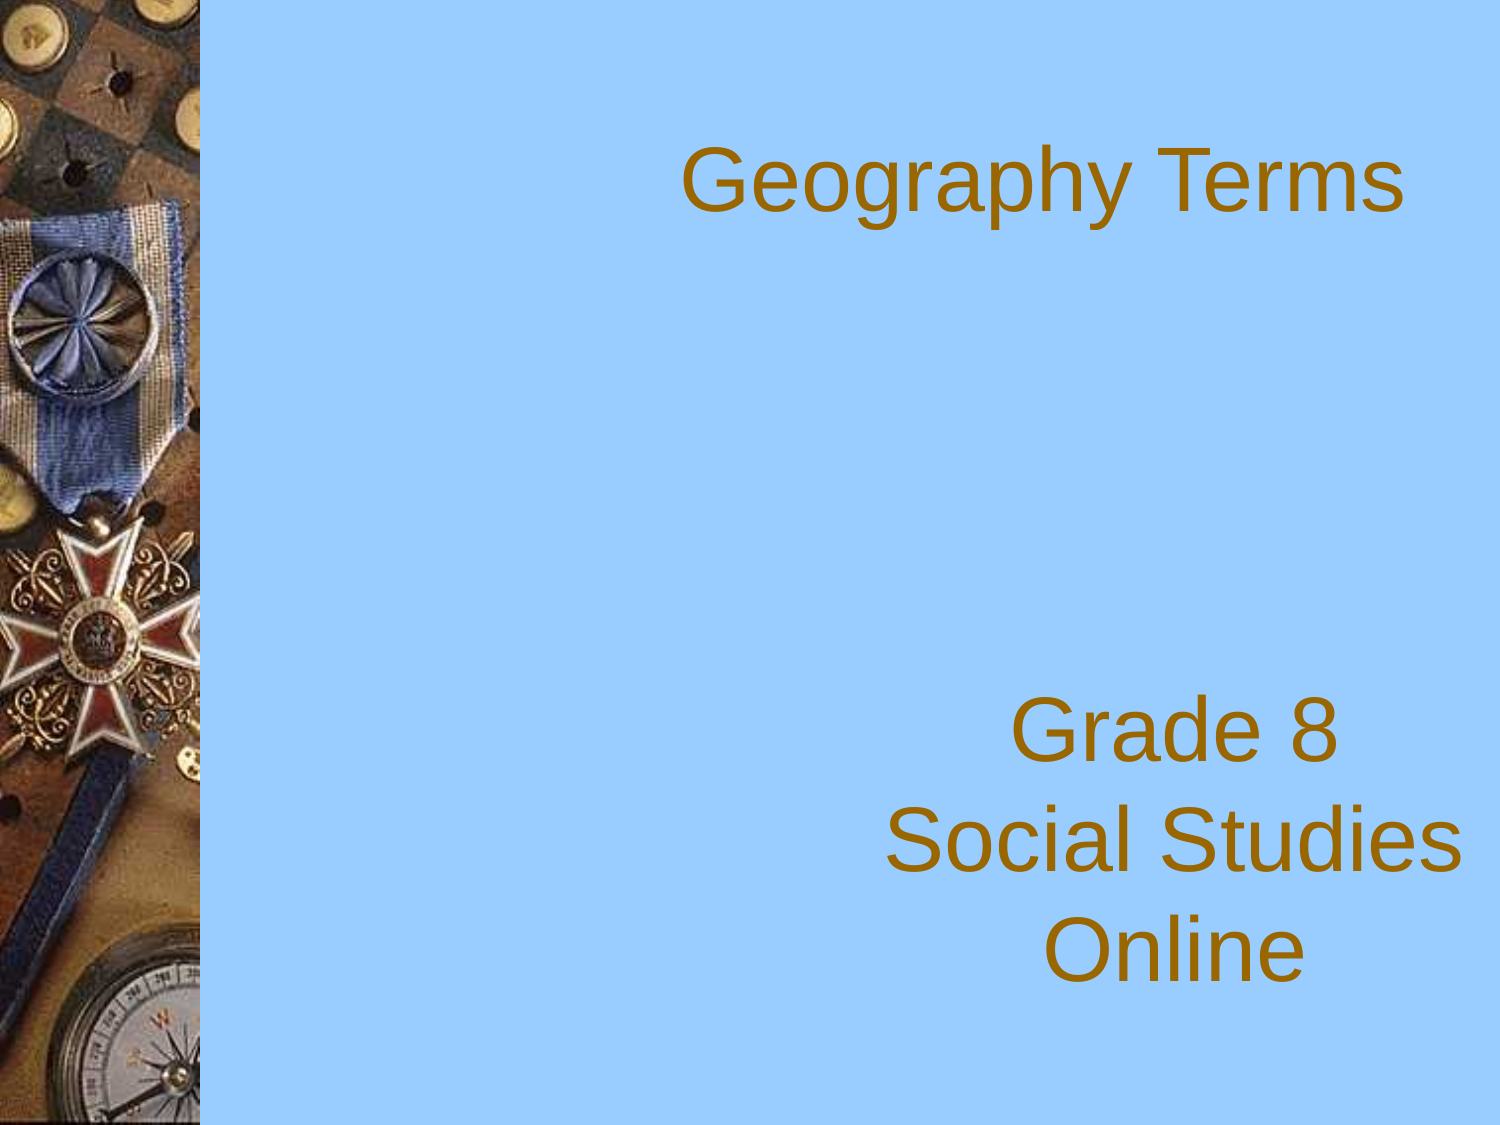

# Geography Terms
Grade 8
Social Studies Online